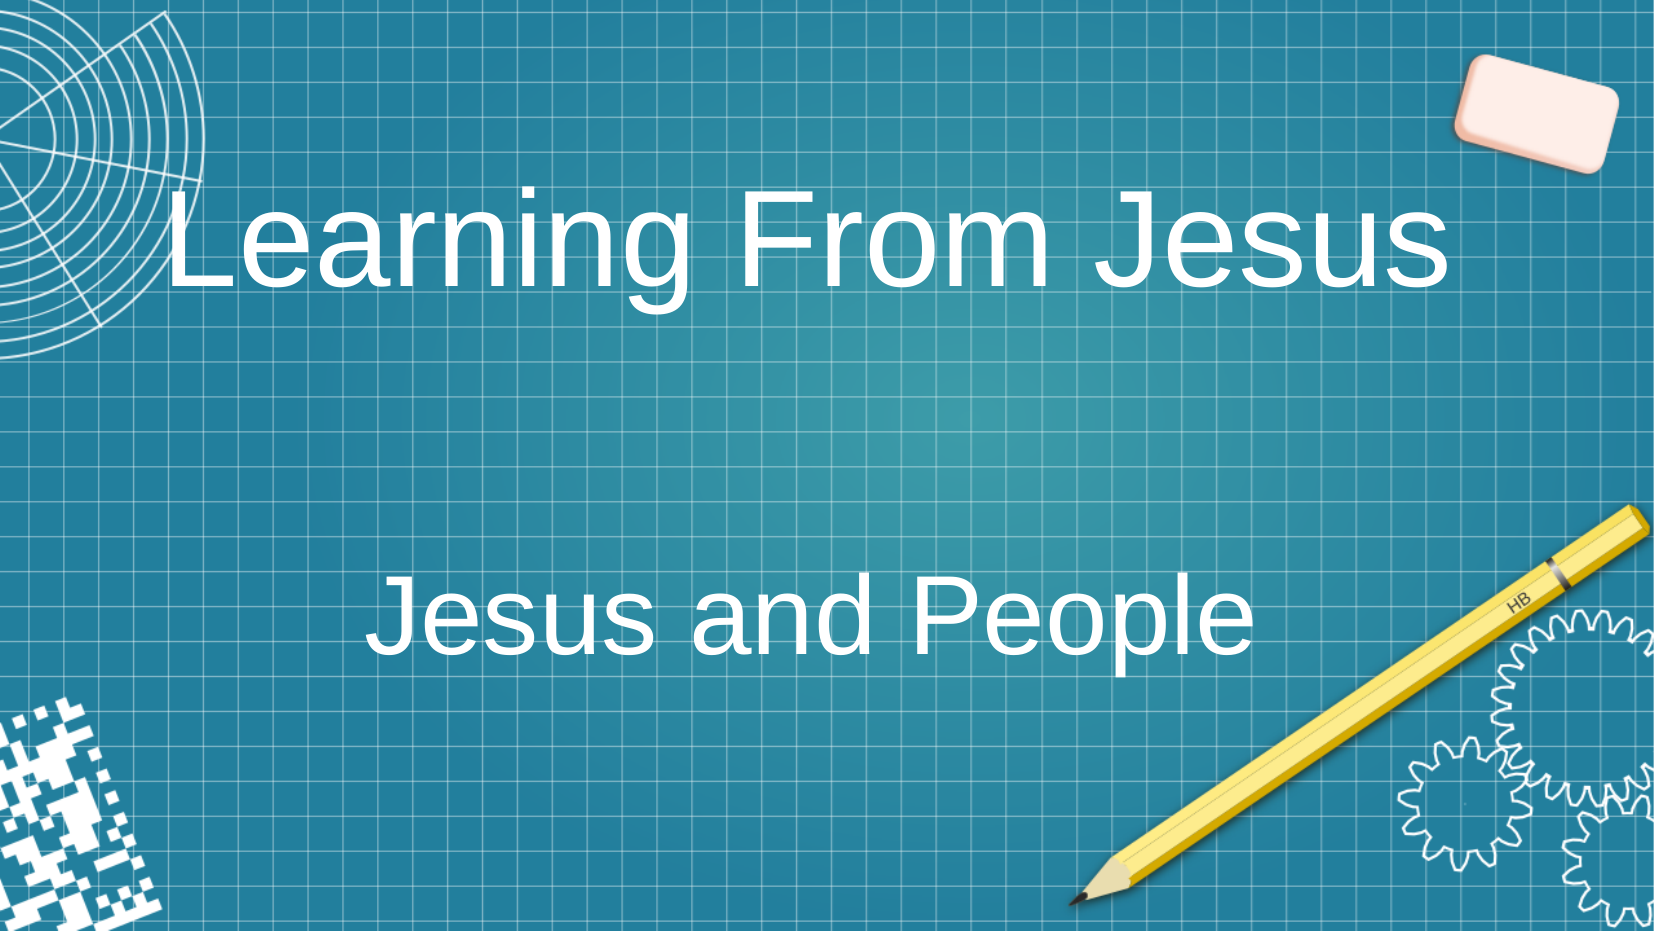

# Learning From Jesus
Jesus and People